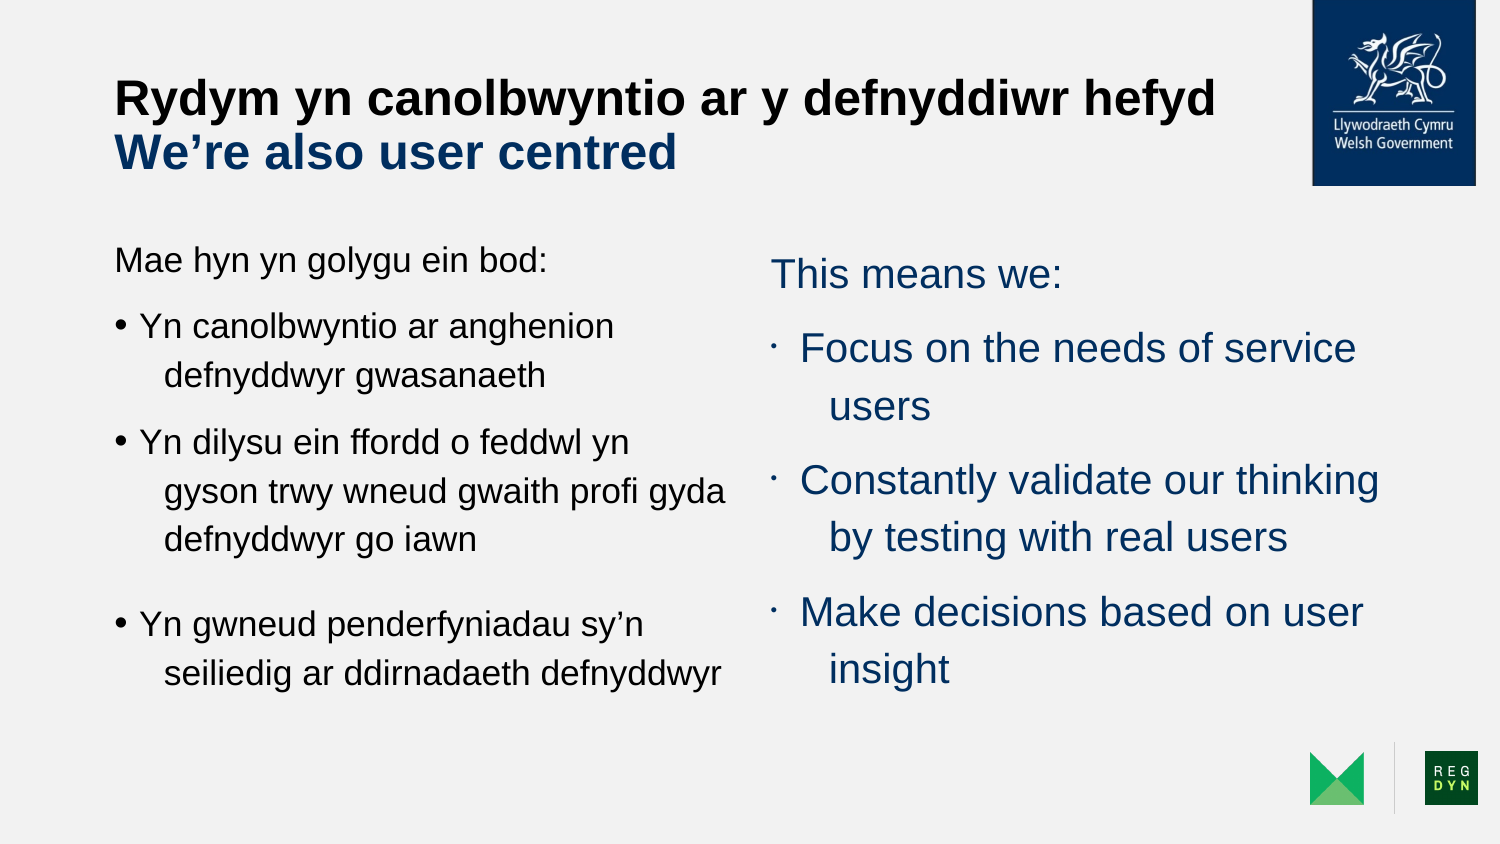

Rydym yn canolbwyntio ar y defnyddiwr hefyd
We’re also user centred
Mae hyn yn golygu ein bod:
Yn canolbwyntio ar anghenion defnyddwyr gwasanaeth
Yn dilysu ein ffordd o feddwl yn gyson trwy wneud gwaith profi gyda defnyddwyr go iawn
Yn gwneud penderfyniadau sy’n seiliedig ar ddirnadaeth defnyddwyr
# This means we:
Focus on the needs of service users
Constantly validate our thinking by testing with real users
Make decisions based on user insight